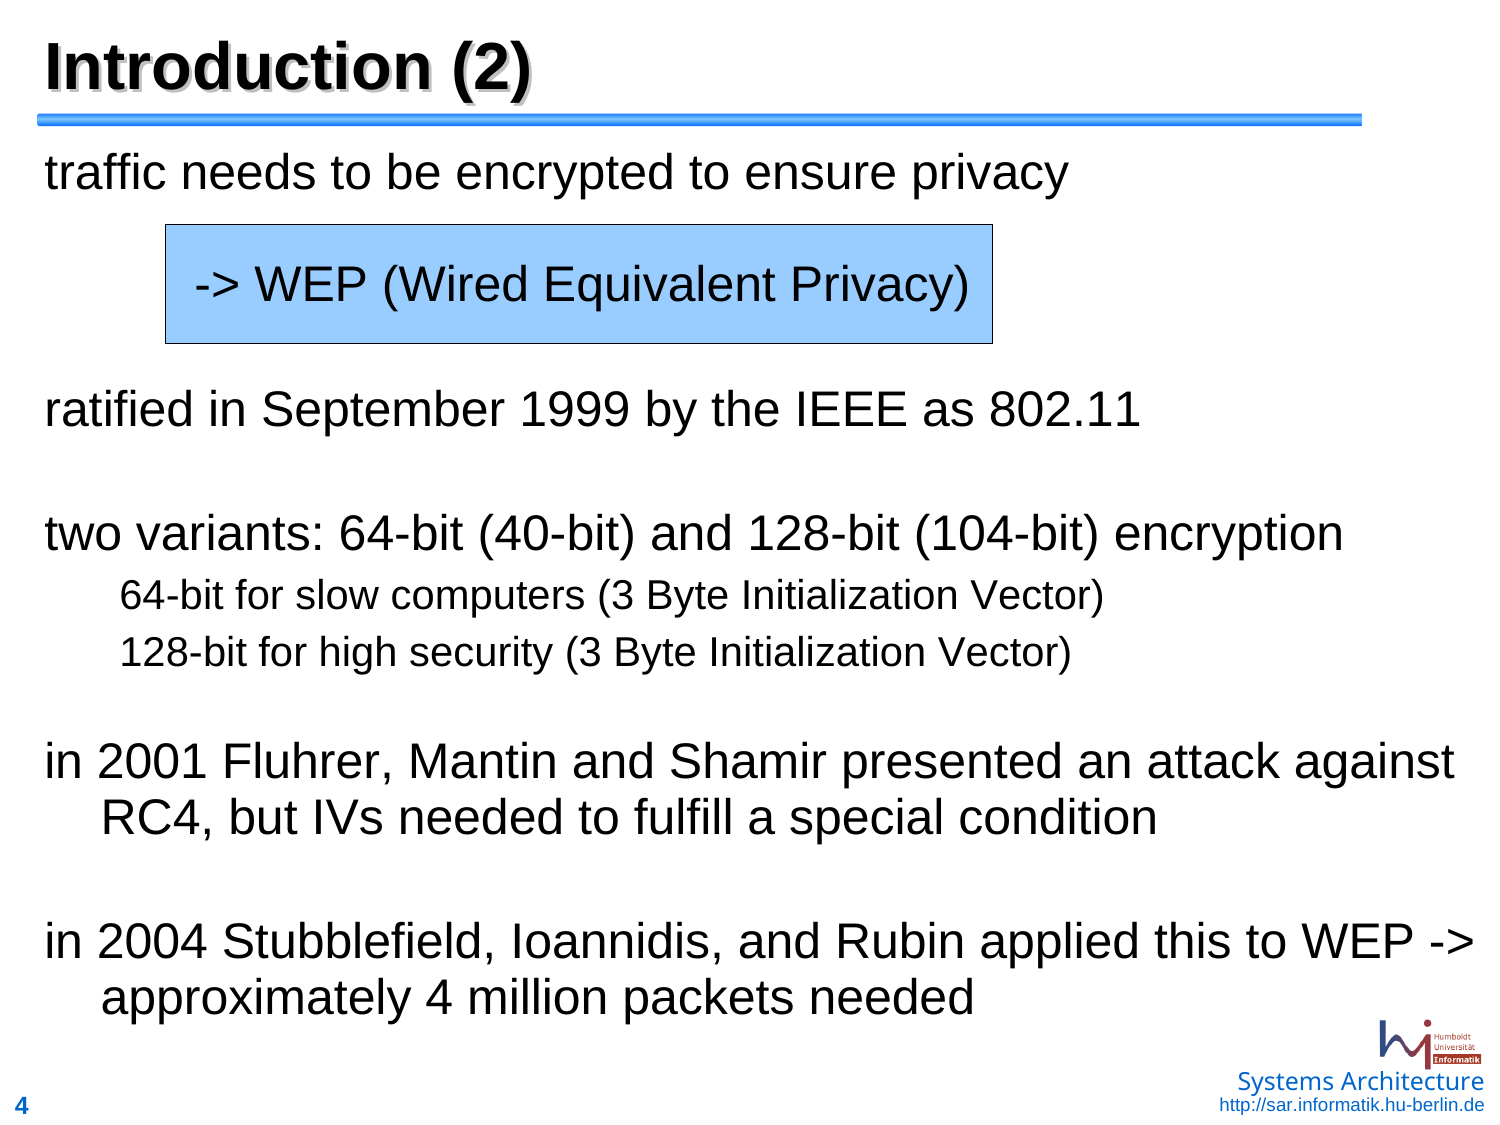

# Introduction (2)
traffic needs to be encrypted to ensure privacy
	-> WEP (Wired Equivalent Privacy)
ratified in September 1999 by the IEEE as 802.11
two variants: 64-bit (40-bit) and 128-bit (104-bit) encryption
64-bit for slow computers (3 Byte Initialization Vector)
128-bit for high security (3 Byte Initialization Vector)
in 2001 Fluhrer, Mantin and Shamir presented an attack against RC4, but IVs needed to fulfill a special condition
in 2004 Stubblefield, Ioannidis, and Rubin applied this to WEP -> approximately 4 million packets needed